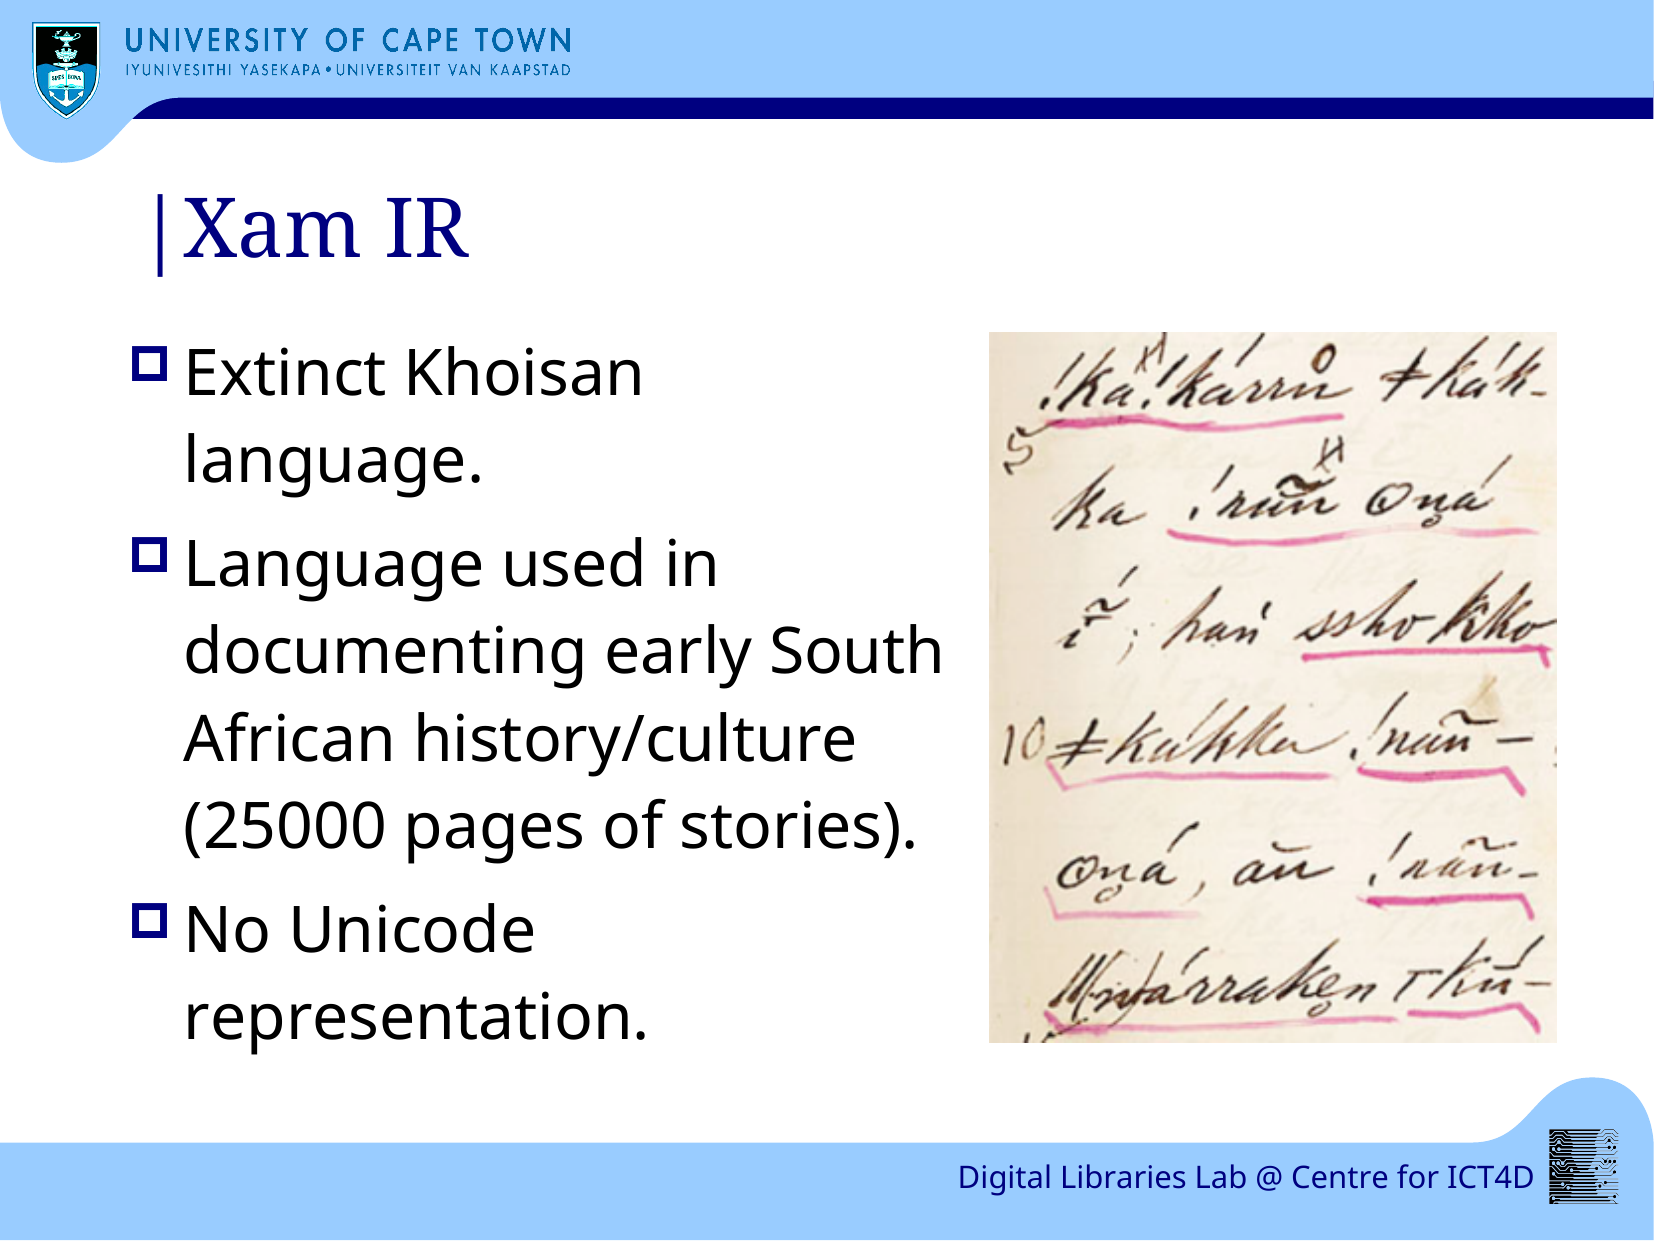

# |Xam IR
Extinct Khoisan language.
Language used in documenting early South African history/culture (25000 pages of stories).
No Unicode representation.